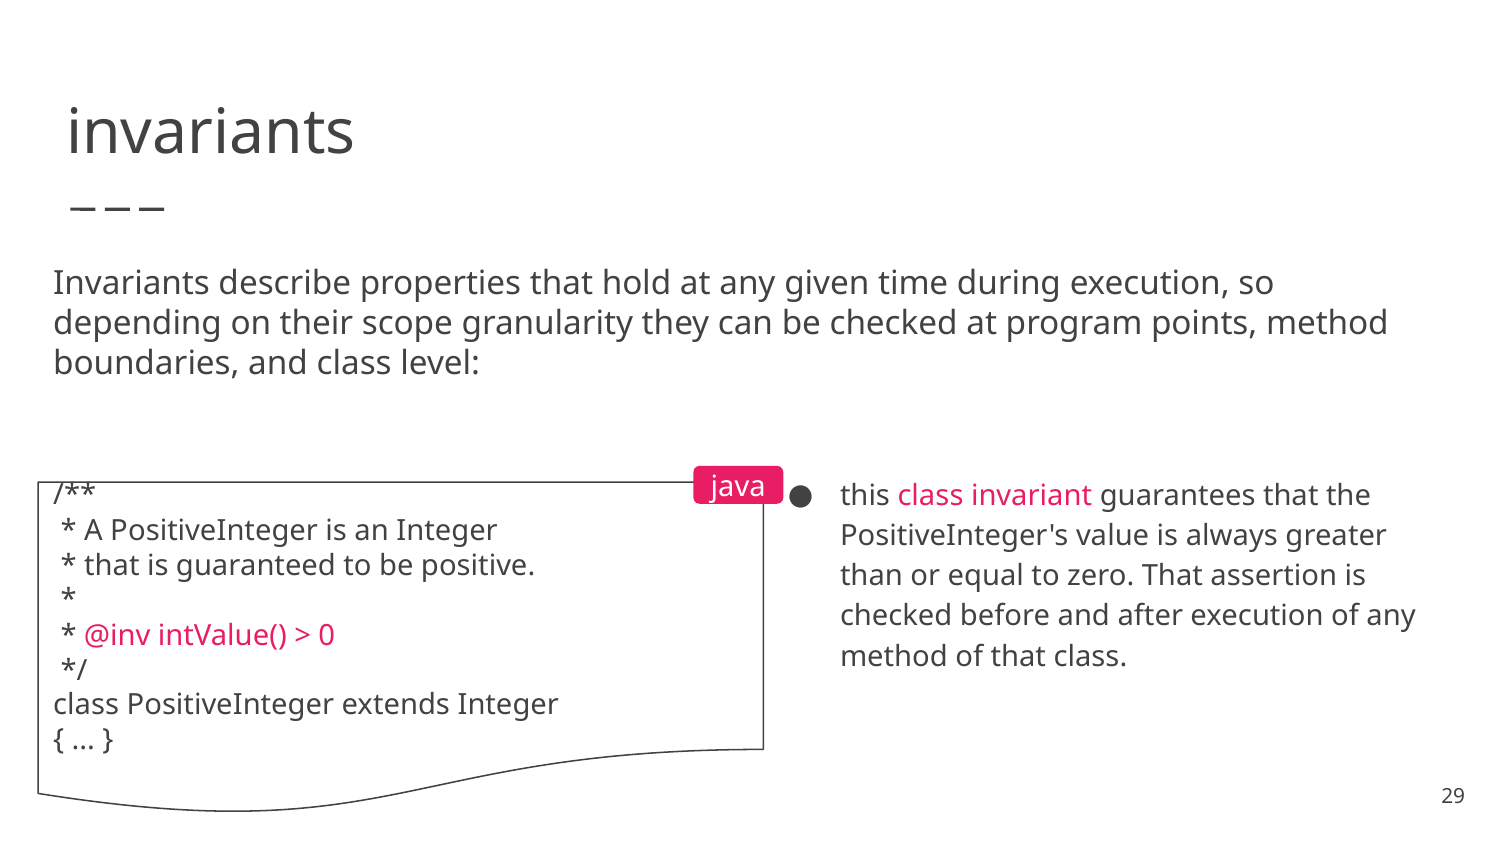

# invariants
Invariants describe properties that hold at any given time during execution, so depending on their scope granularity they can be checked at program points, method boundaries, and class level:
this class invariant guarantees that the PositiveInteger's value is always greater than or equal to zero. That assertion is checked before and after execution of any method of that class.
java
/**
 * A PositiveInteger is an Integer
 * that is guaranteed to be positive.
 *
 * @inv intValue() > 0
 */
class PositiveInteger extends Integer
{ ... }